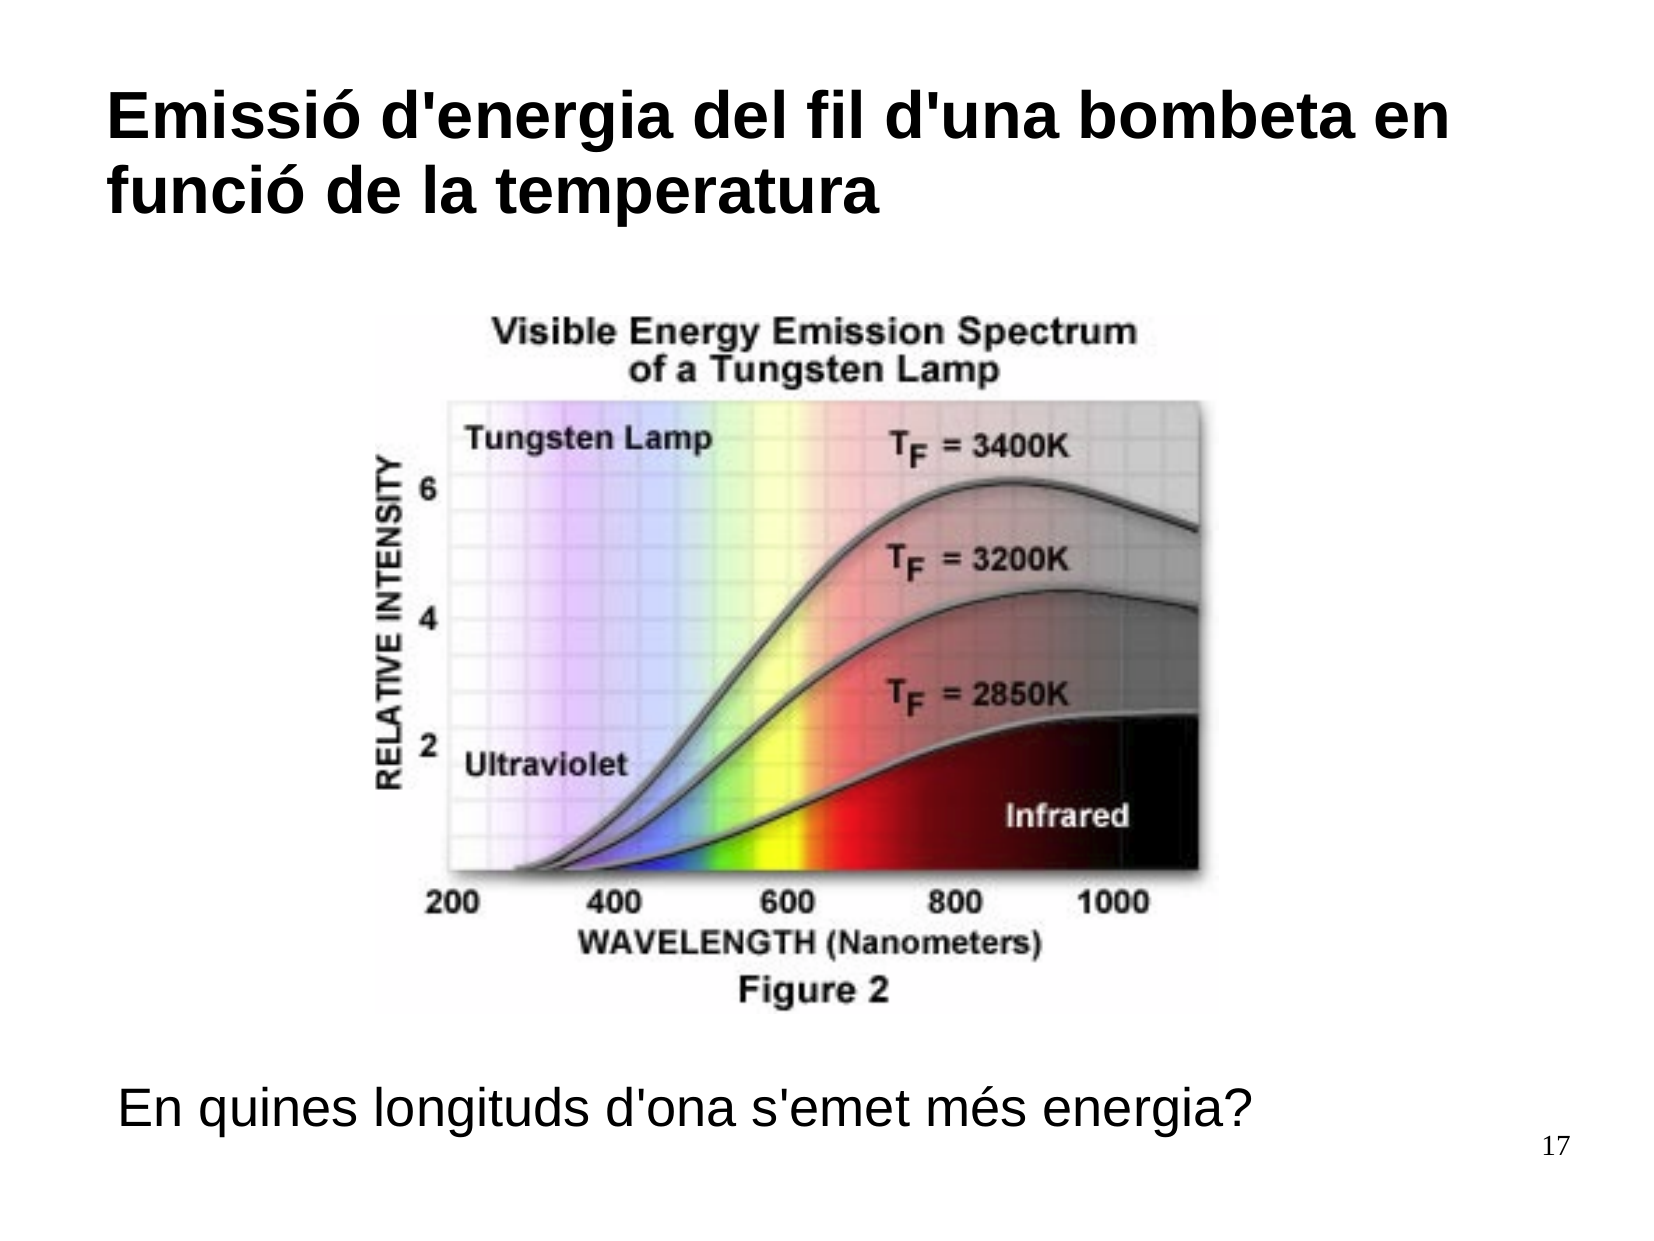

Emissió d'energia del fil d'una bombeta en funció de la temperatura
En quines longituds d'ona s'emet més energia?
17